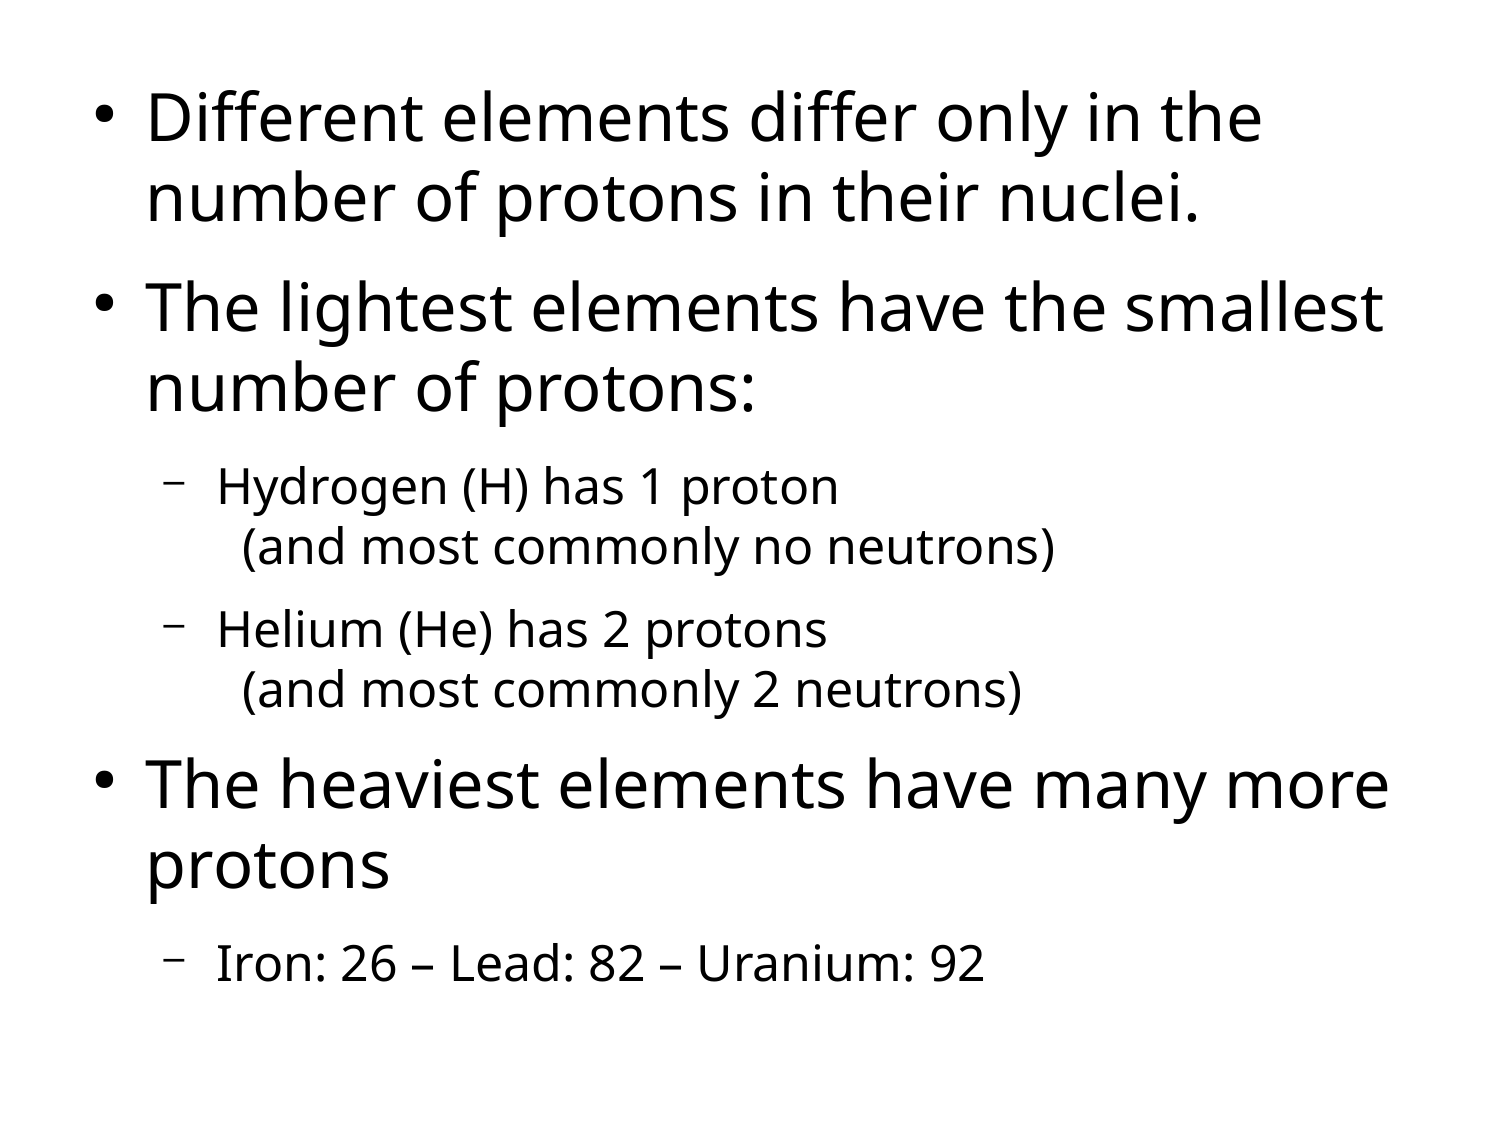

# Different elements differ only in the number of protons in their nuclei.
The lightest elements have the smallest number of protons:
Hydrogen (H) has 1 proton
 (and most commonly no neutrons)
Helium (He) has 2 protons
 (and most commonly 2 neutrons)
The heaviest elements have many more protons
Iron: 26 – Lead: 82 – Uranium: 92